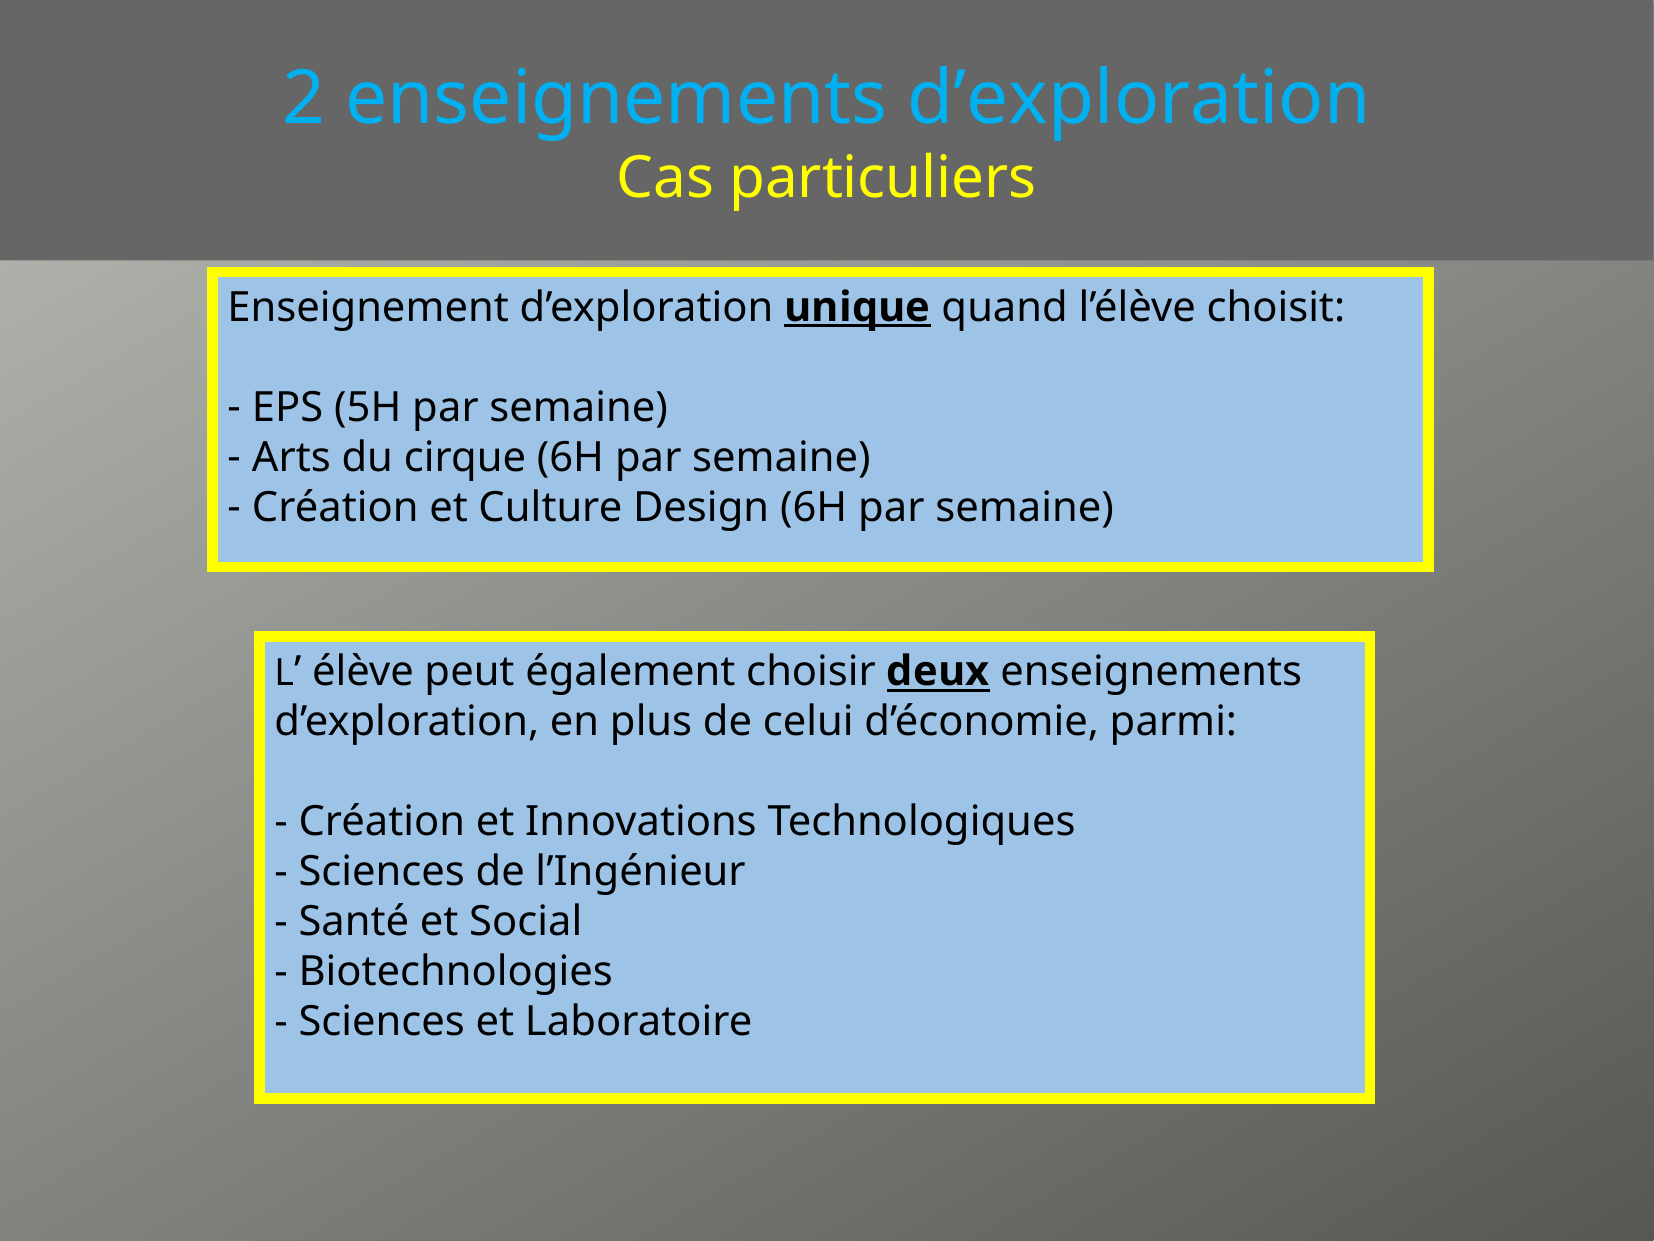

2 enseignements d’exploration
Cas particuliers
Enseignement d’exploration unique quand l’élève choisit:
 EPS (5H par semaine)
 Arts du cirque (6H par semaine)
 Création et Culture Design (6H par semaine)
L’ élève peut également choisir deux enseignements
d’exploration, en plus de celui d’économie, parmi:
 Création et Innovations Technologiques
 Sciences de l’Ingénieur
 Santé et Social
 Biotechnologies
 Sciences et Laboratoire